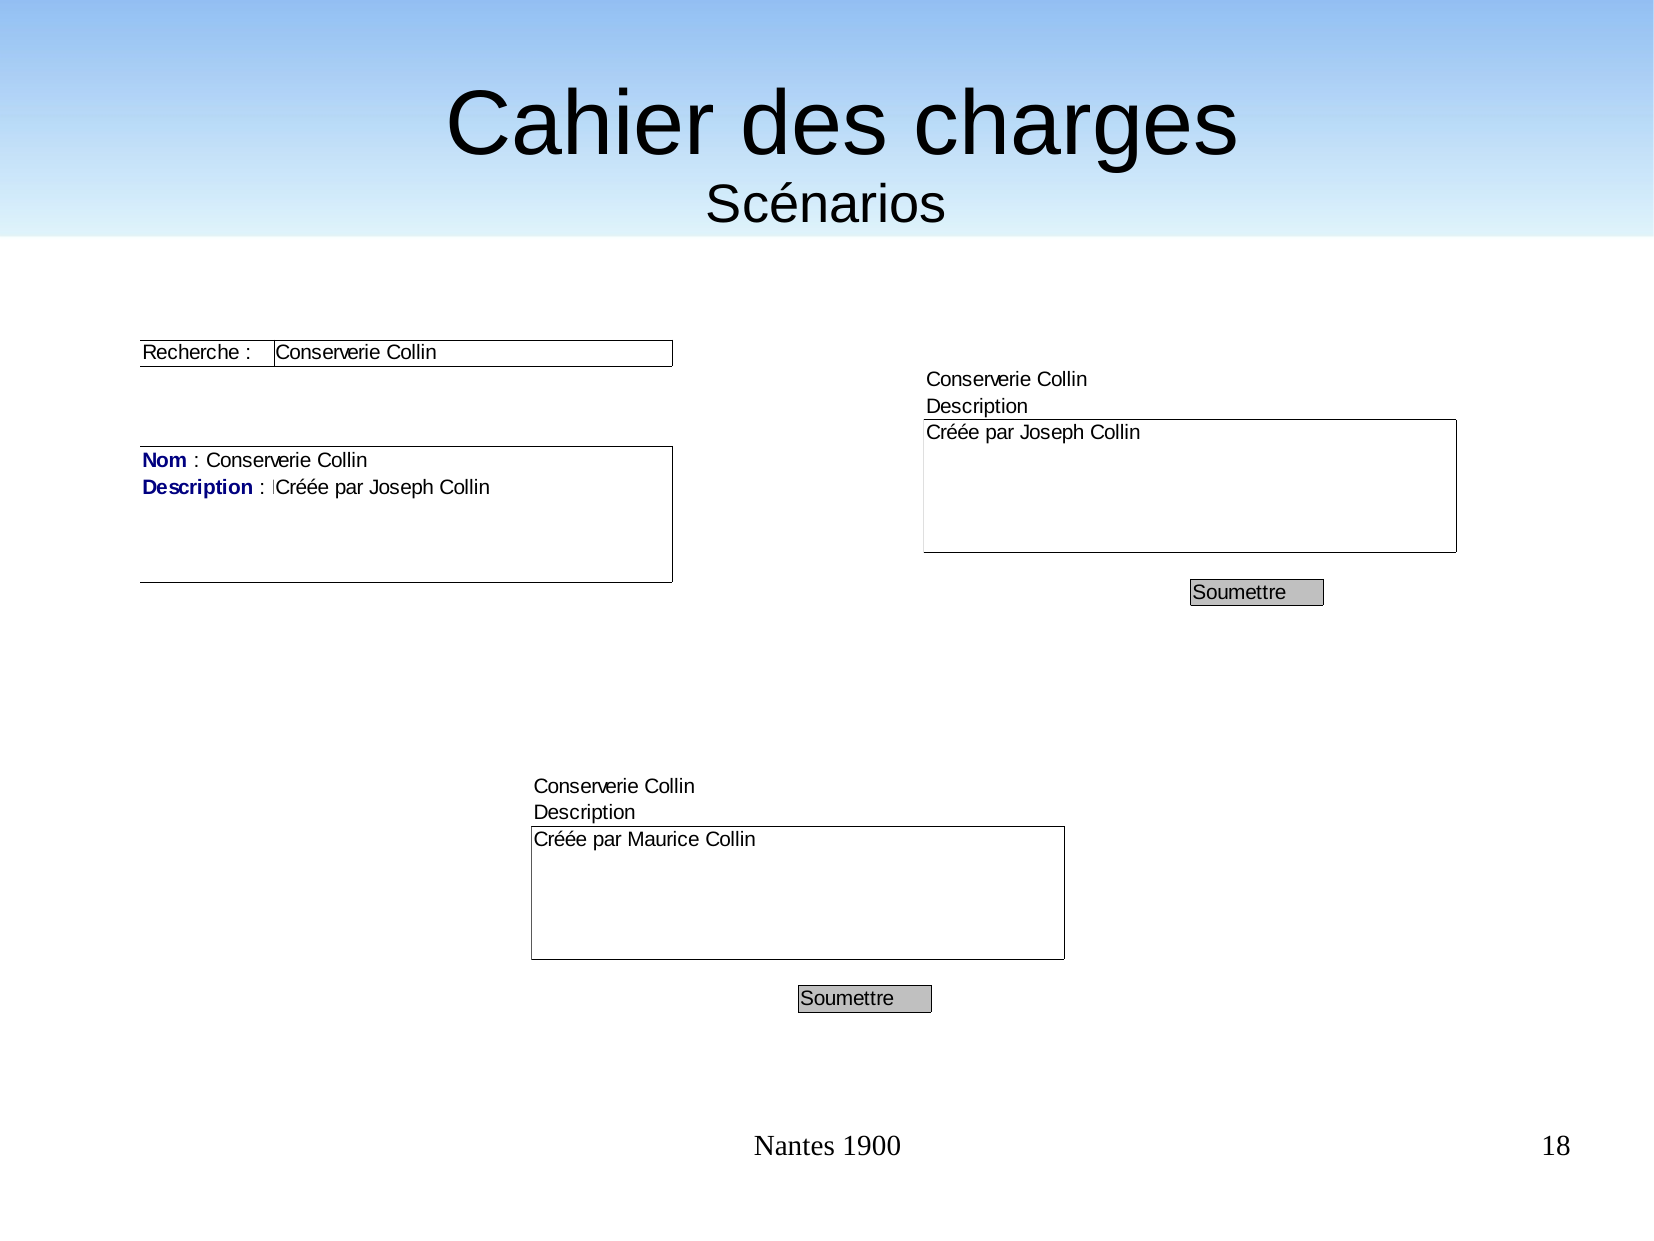

# Cahier des charges Scénarios
Nantes 1900
18